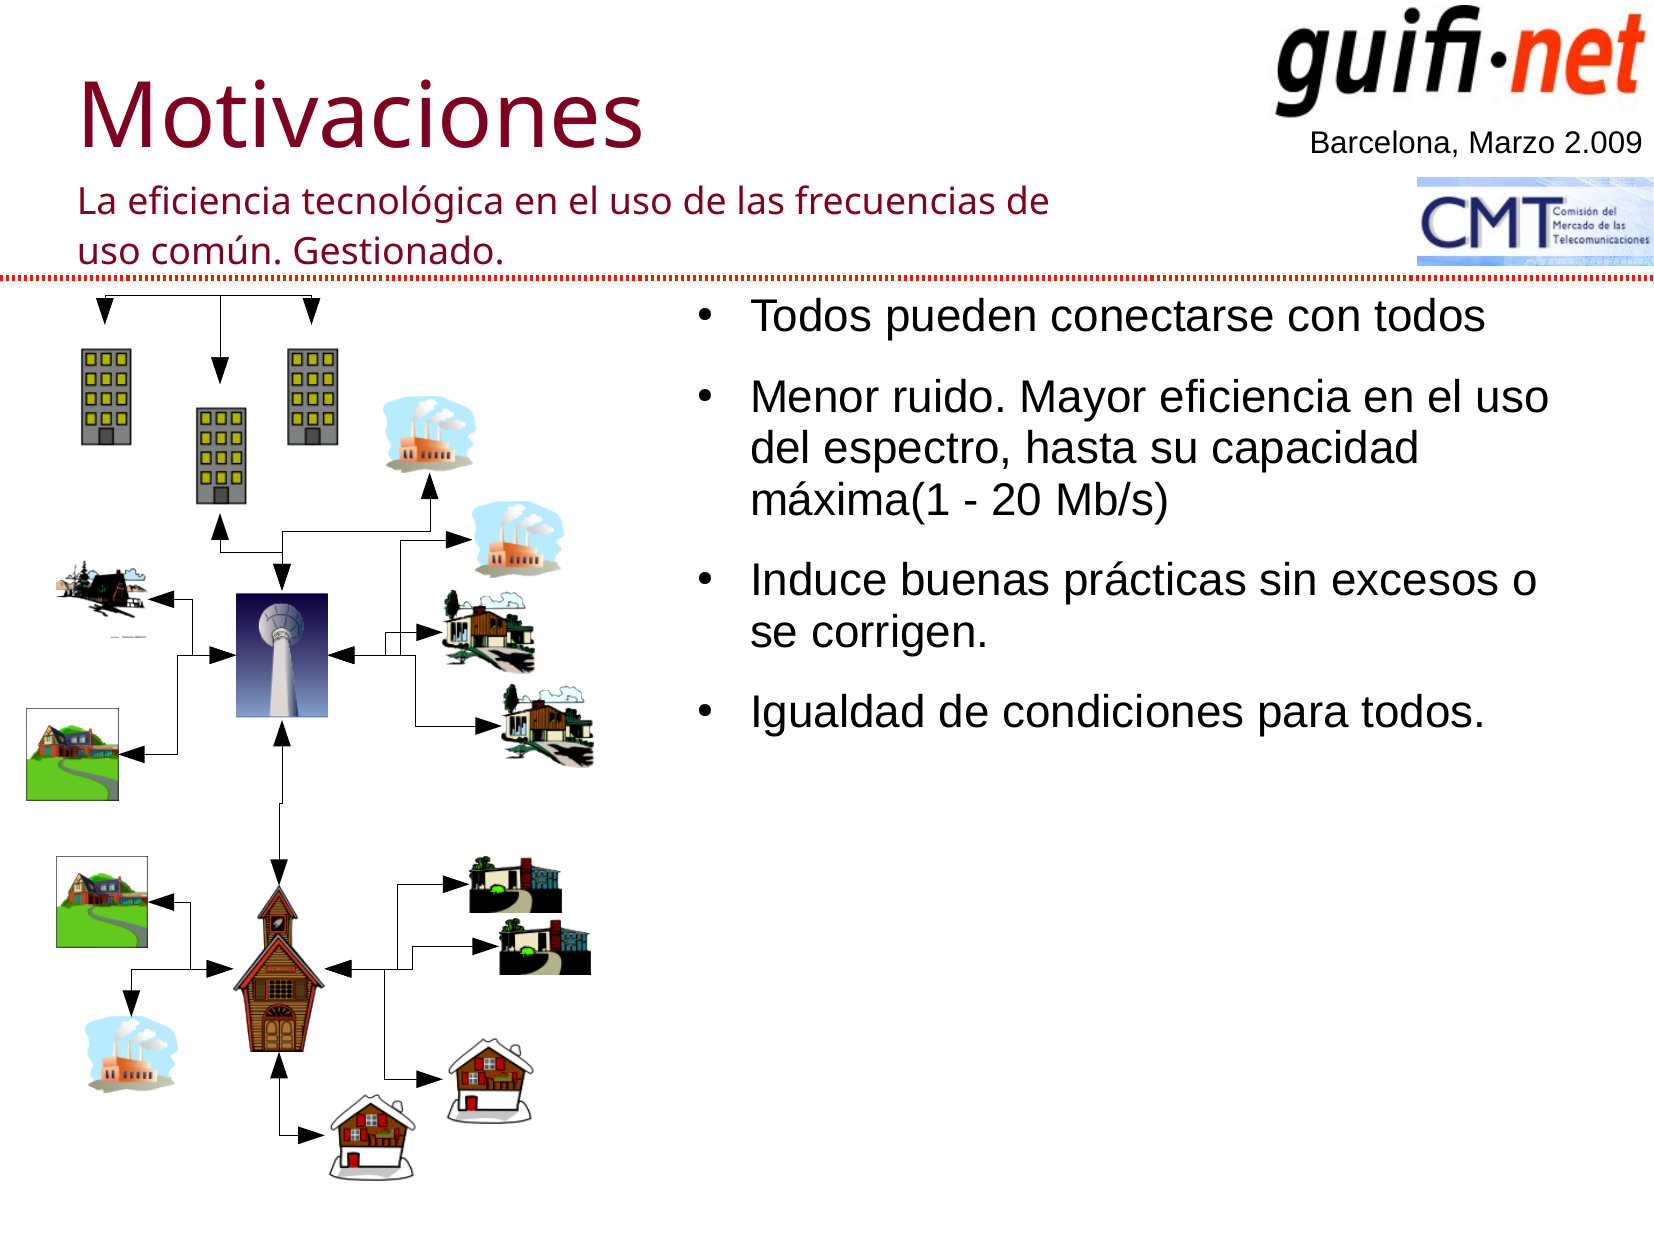

# Motivaciones La eficiencia tecnológica en el uso de las frecuencias de uso común. Gestionado.
Todos pueden conectarse con todos
Menor ruido. Mayor eficiencia en el uso del espectro, hasta su capacidad máxima(1 - 20 Mb/s)
Induce buenas prácticas sin excesos o se corrigen.
Igualdad de condiciones para todos.